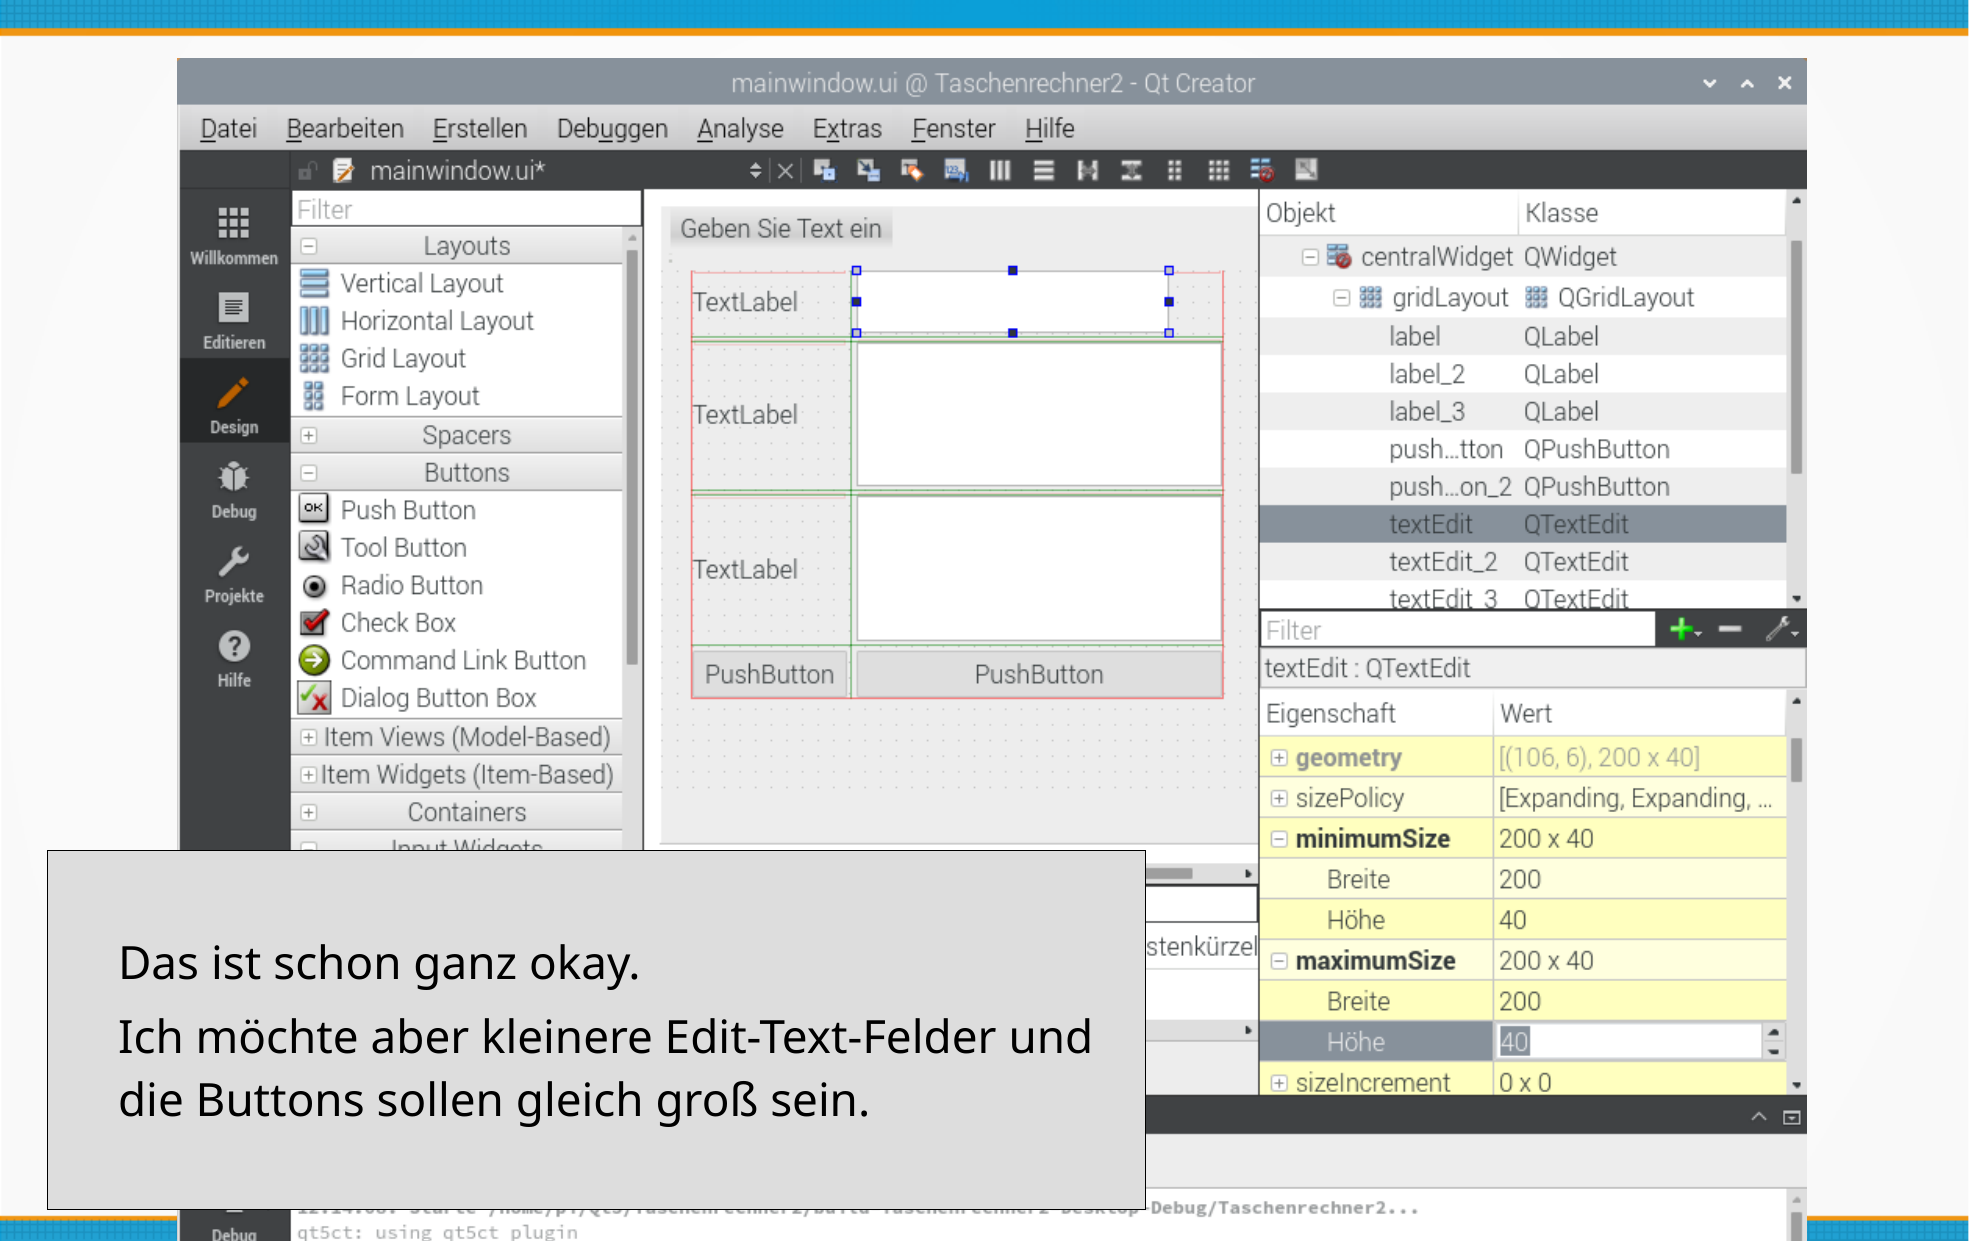

Das ist schon ganz okay.
Ich möchte aber kleinere Edit-Text-Felder und die Buttons sollen gleich groß sein.